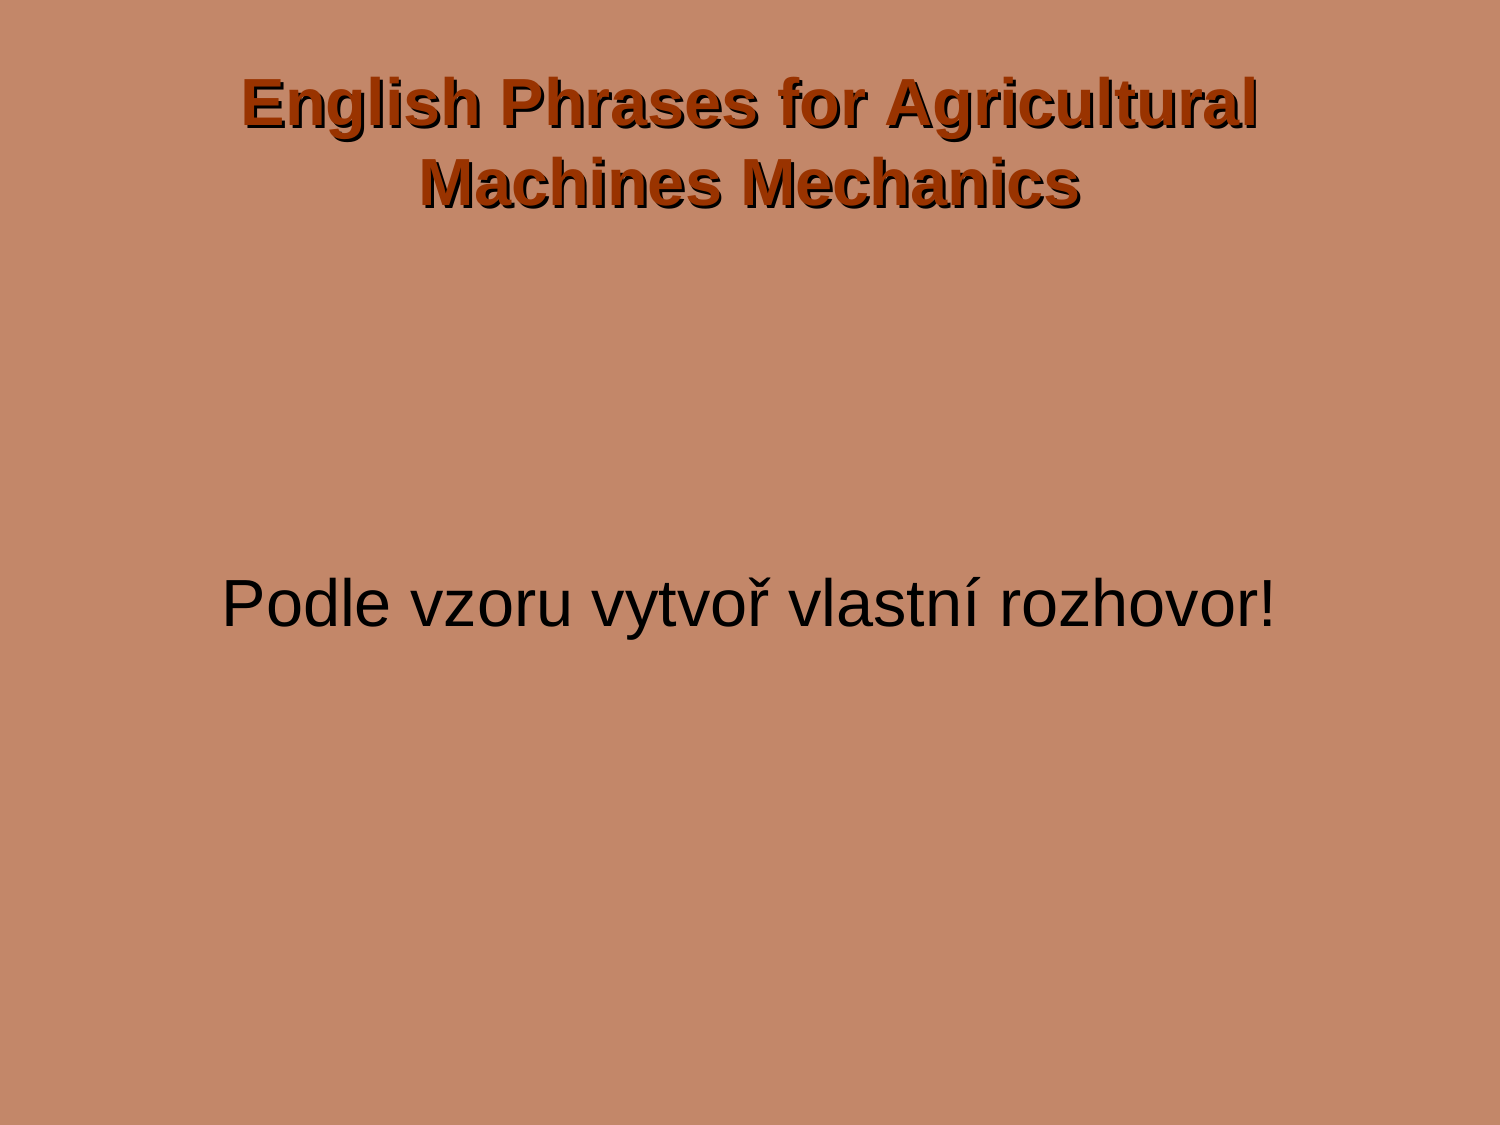

# English Phrases for Agricultural Machines Mechanics
Podle vzoru vytvoř vlastní rozhovor!